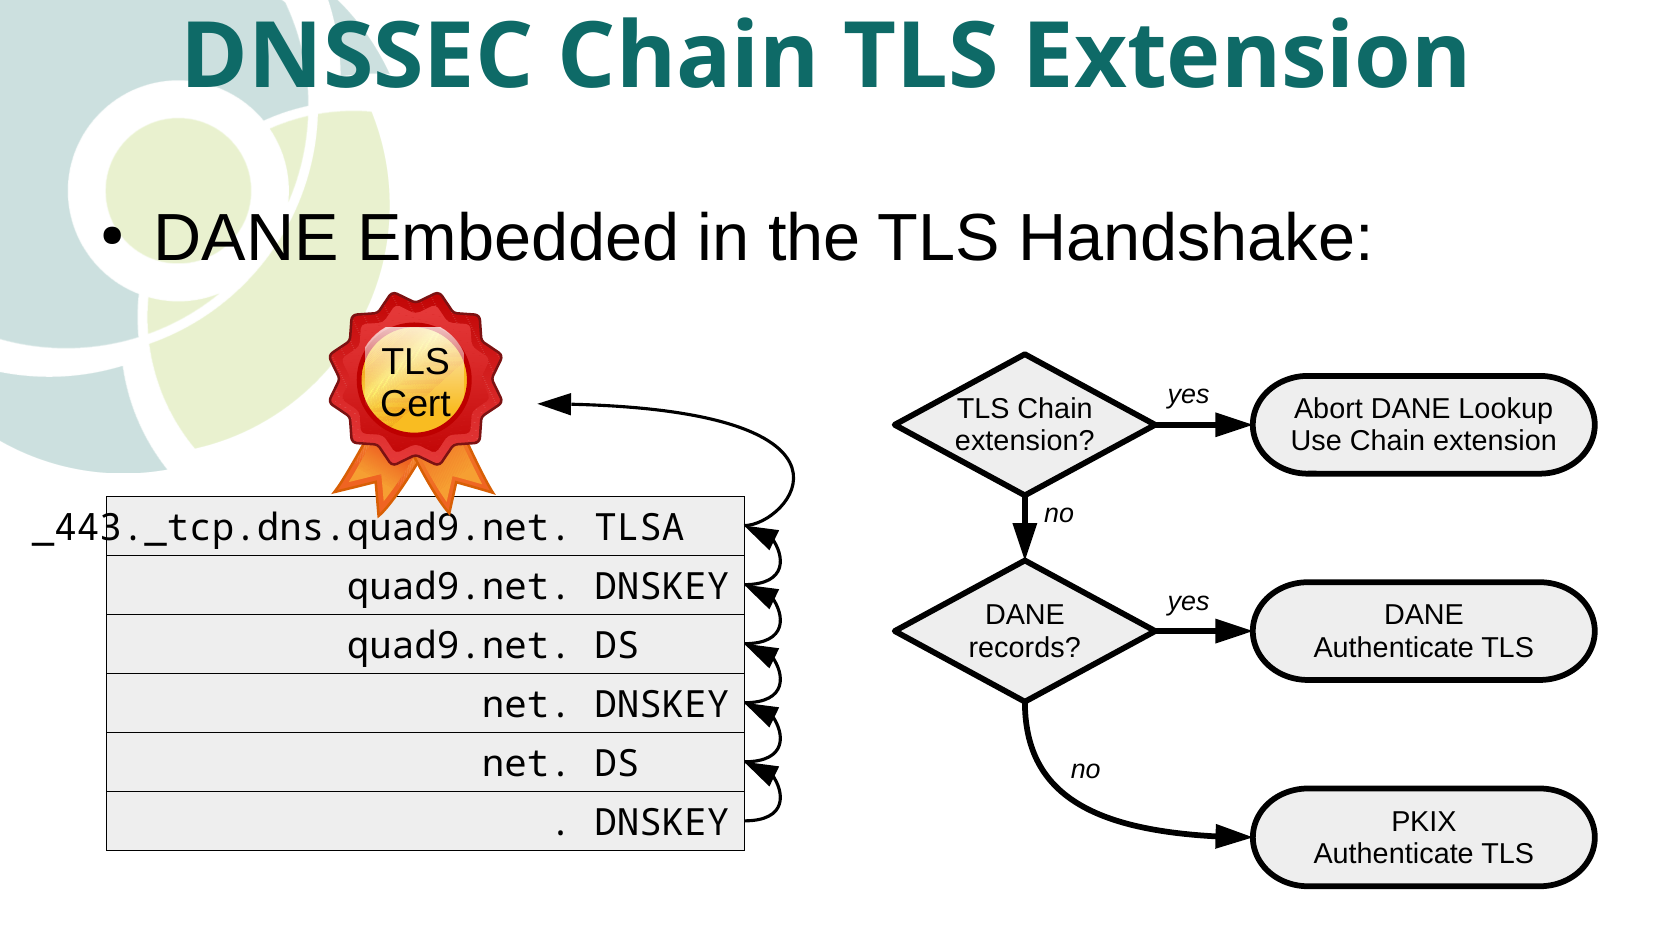

# DNSSEC Chain TLS Extension
DANE Embedded in the TLS Handshake:
TLS
Cert
 _443._tcp.dns.quad9.net. TLSA
quad9.net. DNSKEY
quad9.net. DS
net. DNSKEY
net. DS
. DNSKEY